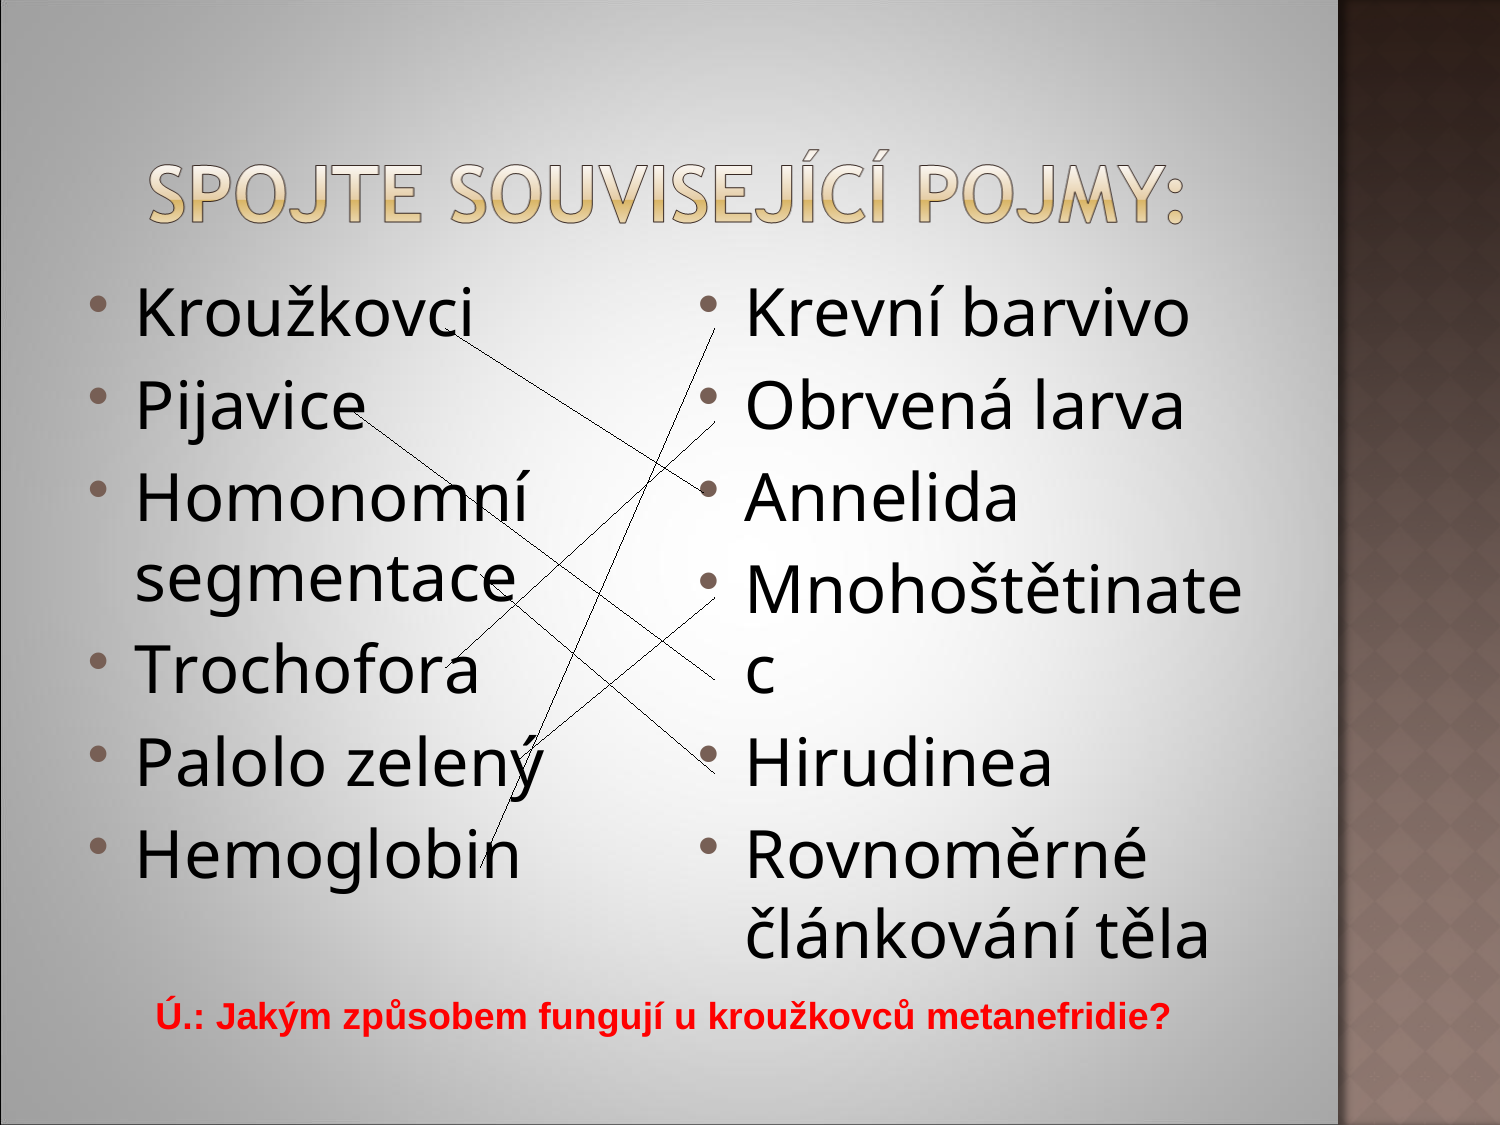

# Kroužkovci
Pijavice
Homonomní segmentace
Trochofora
Palolo zelený
Hemoglobin
Krevní barvivo
Obrvená larva
Annelida
Mnohoštětinatec
Hirudinea
Rovnoměrné článkování těla
Ú.: Jakým způsobem fungují u kroužkovců metanefridie?